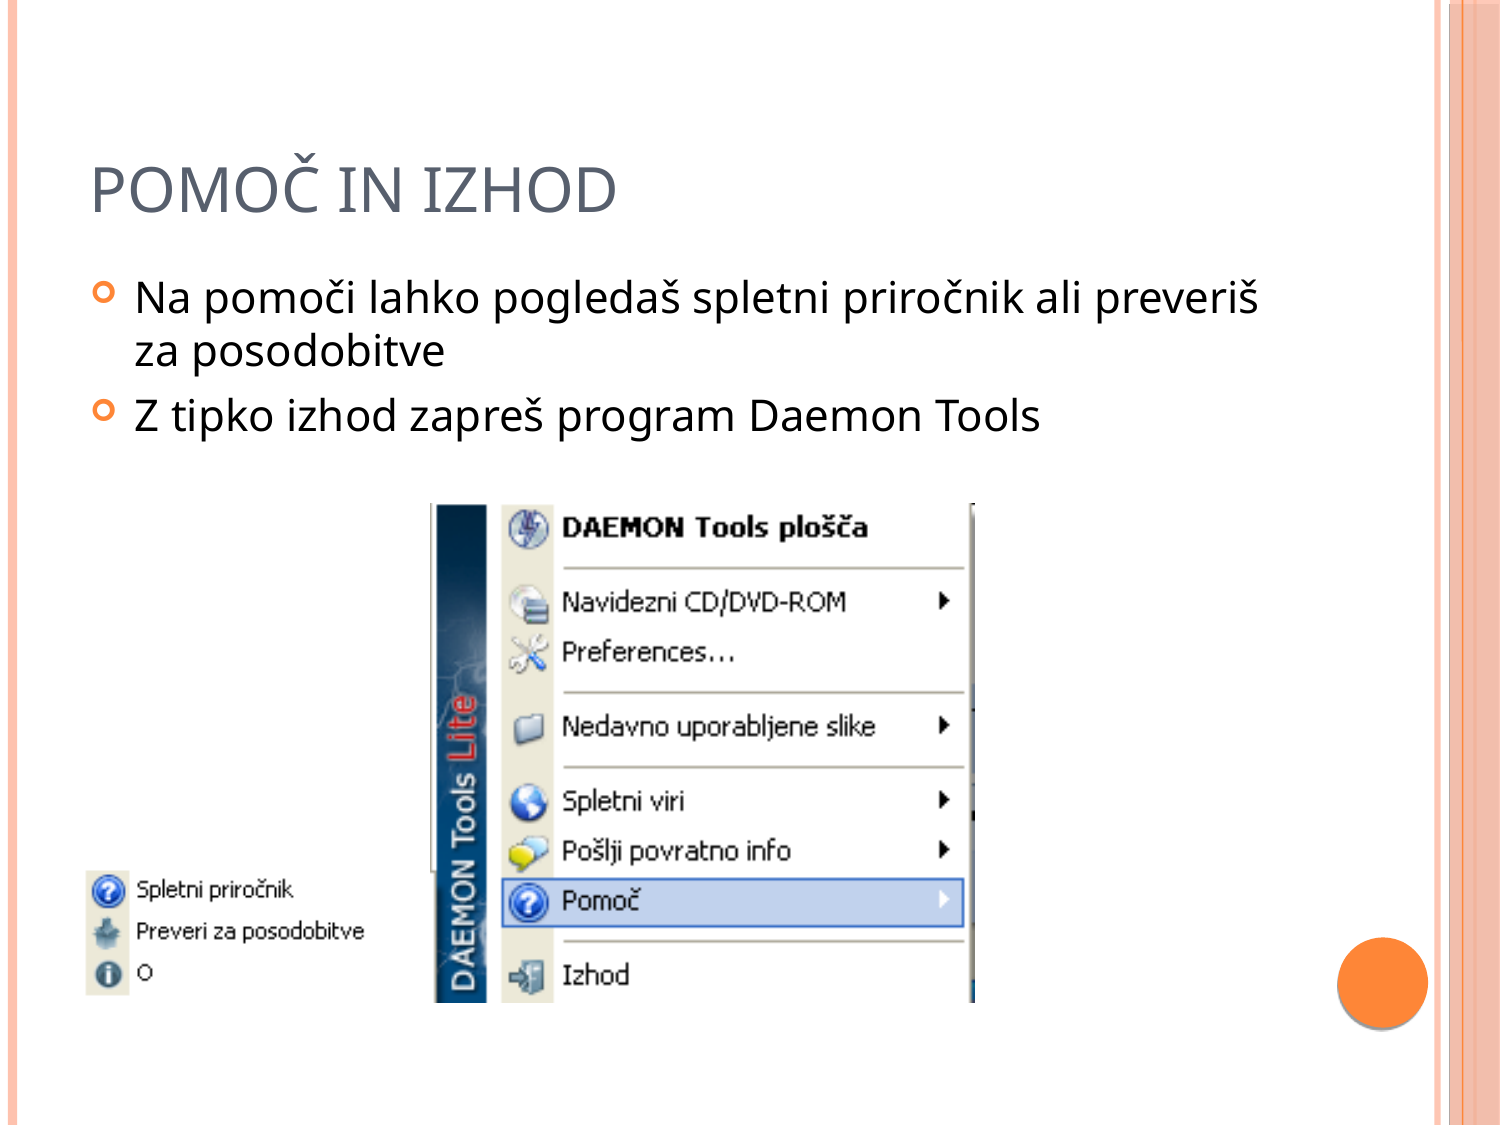

# Pomoč in izhod
Na pomoči lahko pogledaš spletni priročnik ali preveriš za posodobitve
Z tipko izhod zapreš program Daemon Tools